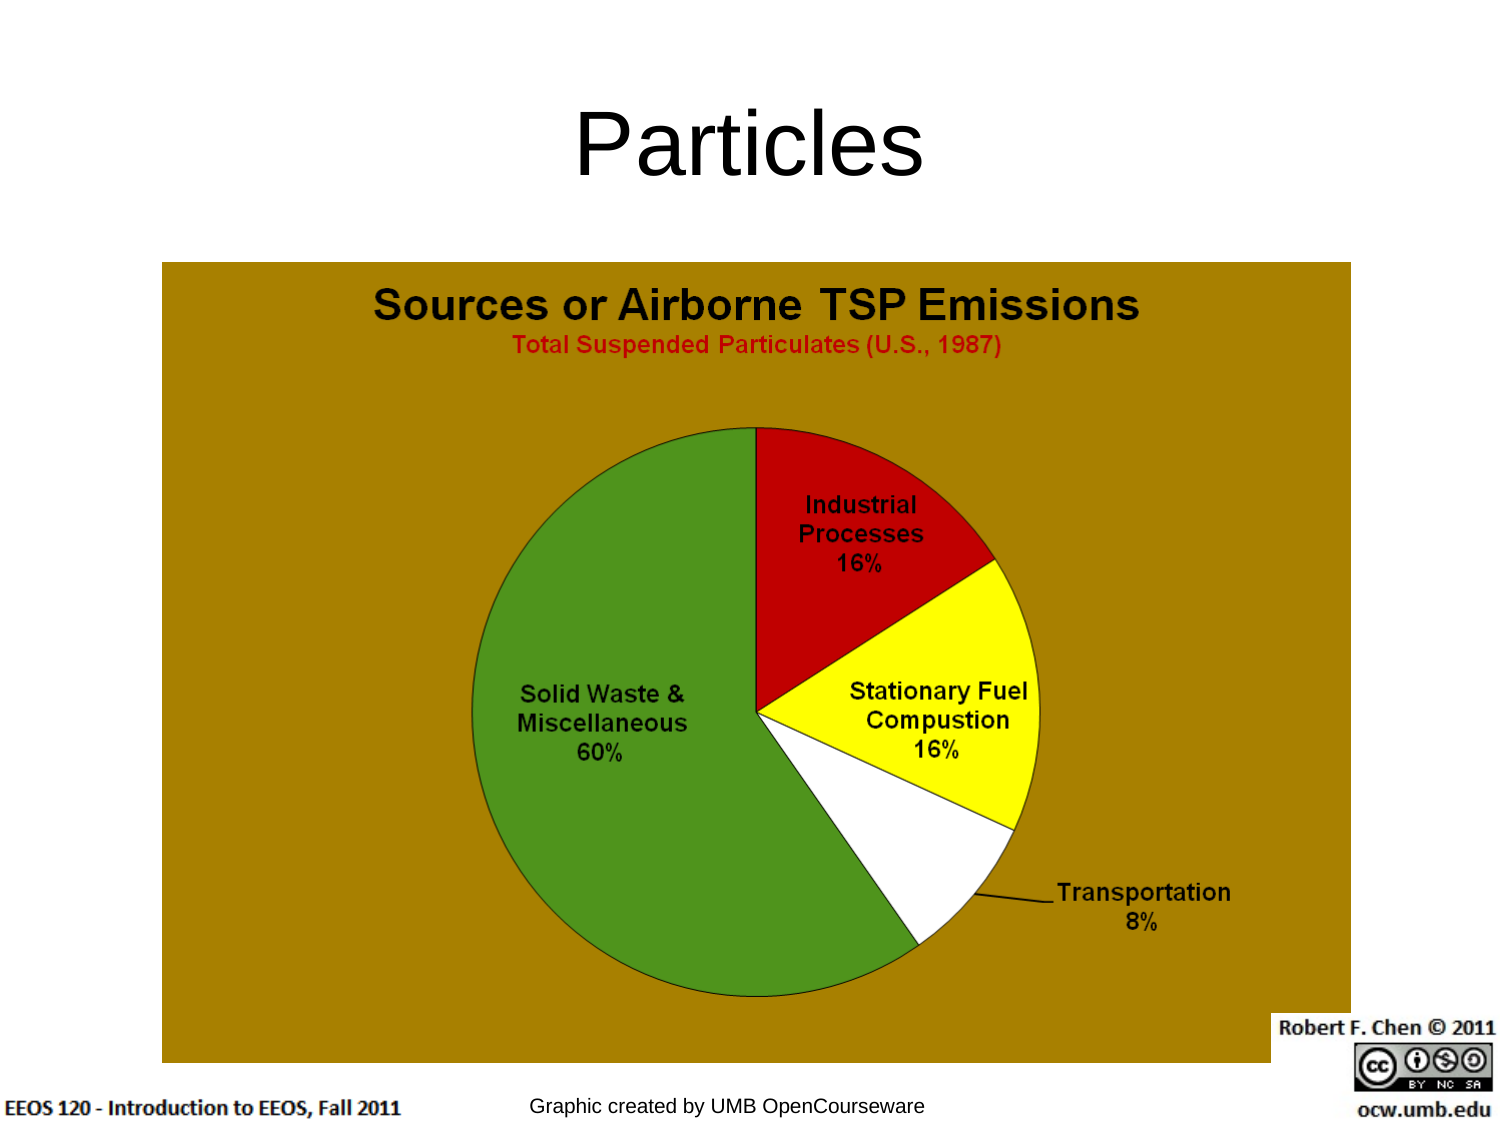

# Particles
Graphic created by UMB OpenCourseware